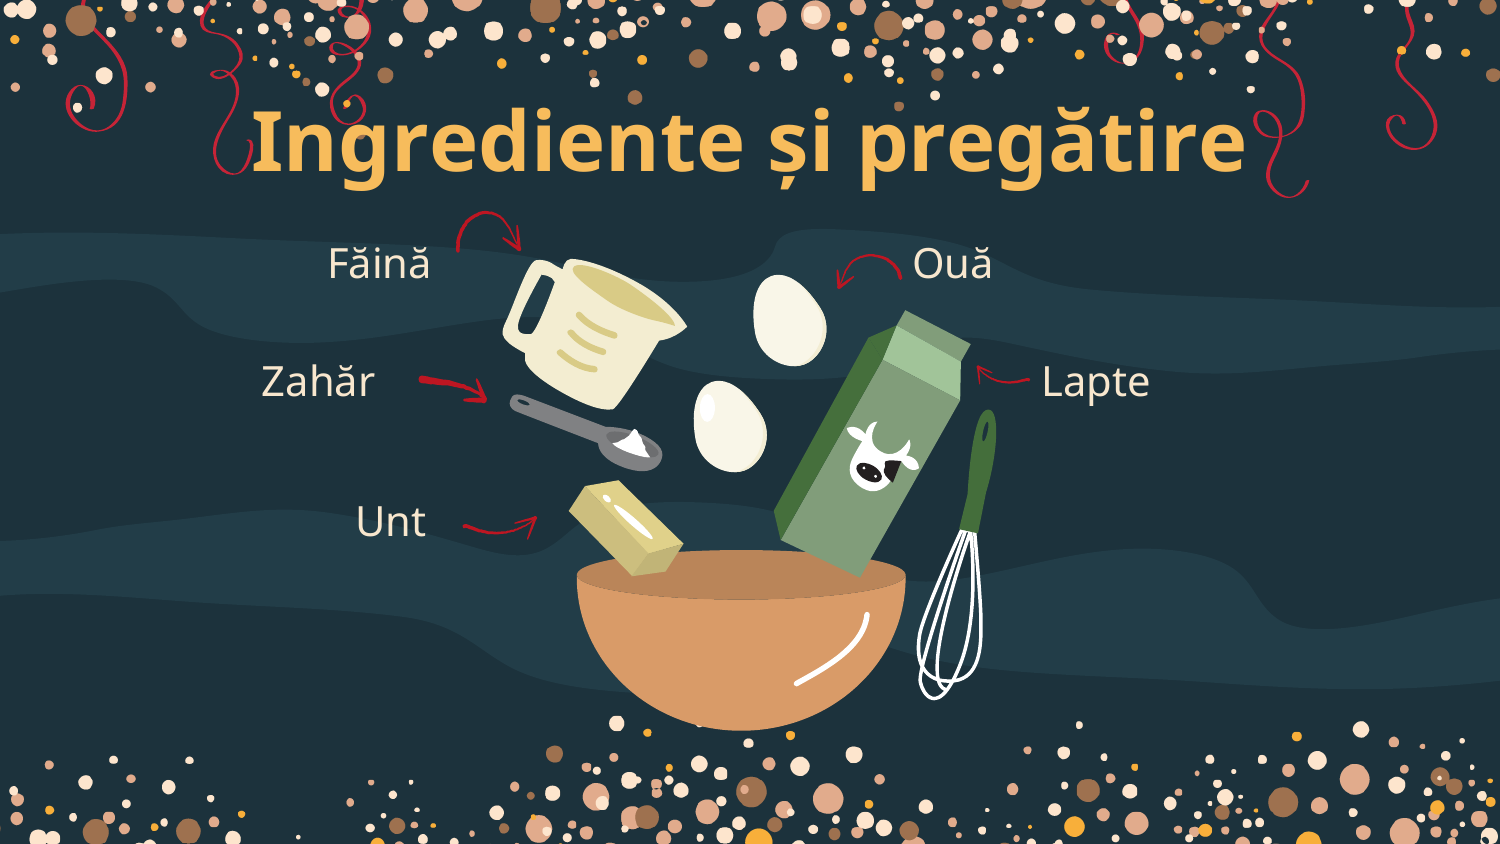

# Ingrediente și pregătire
Făină
Ouă
Zahăr
Lapte
Unt